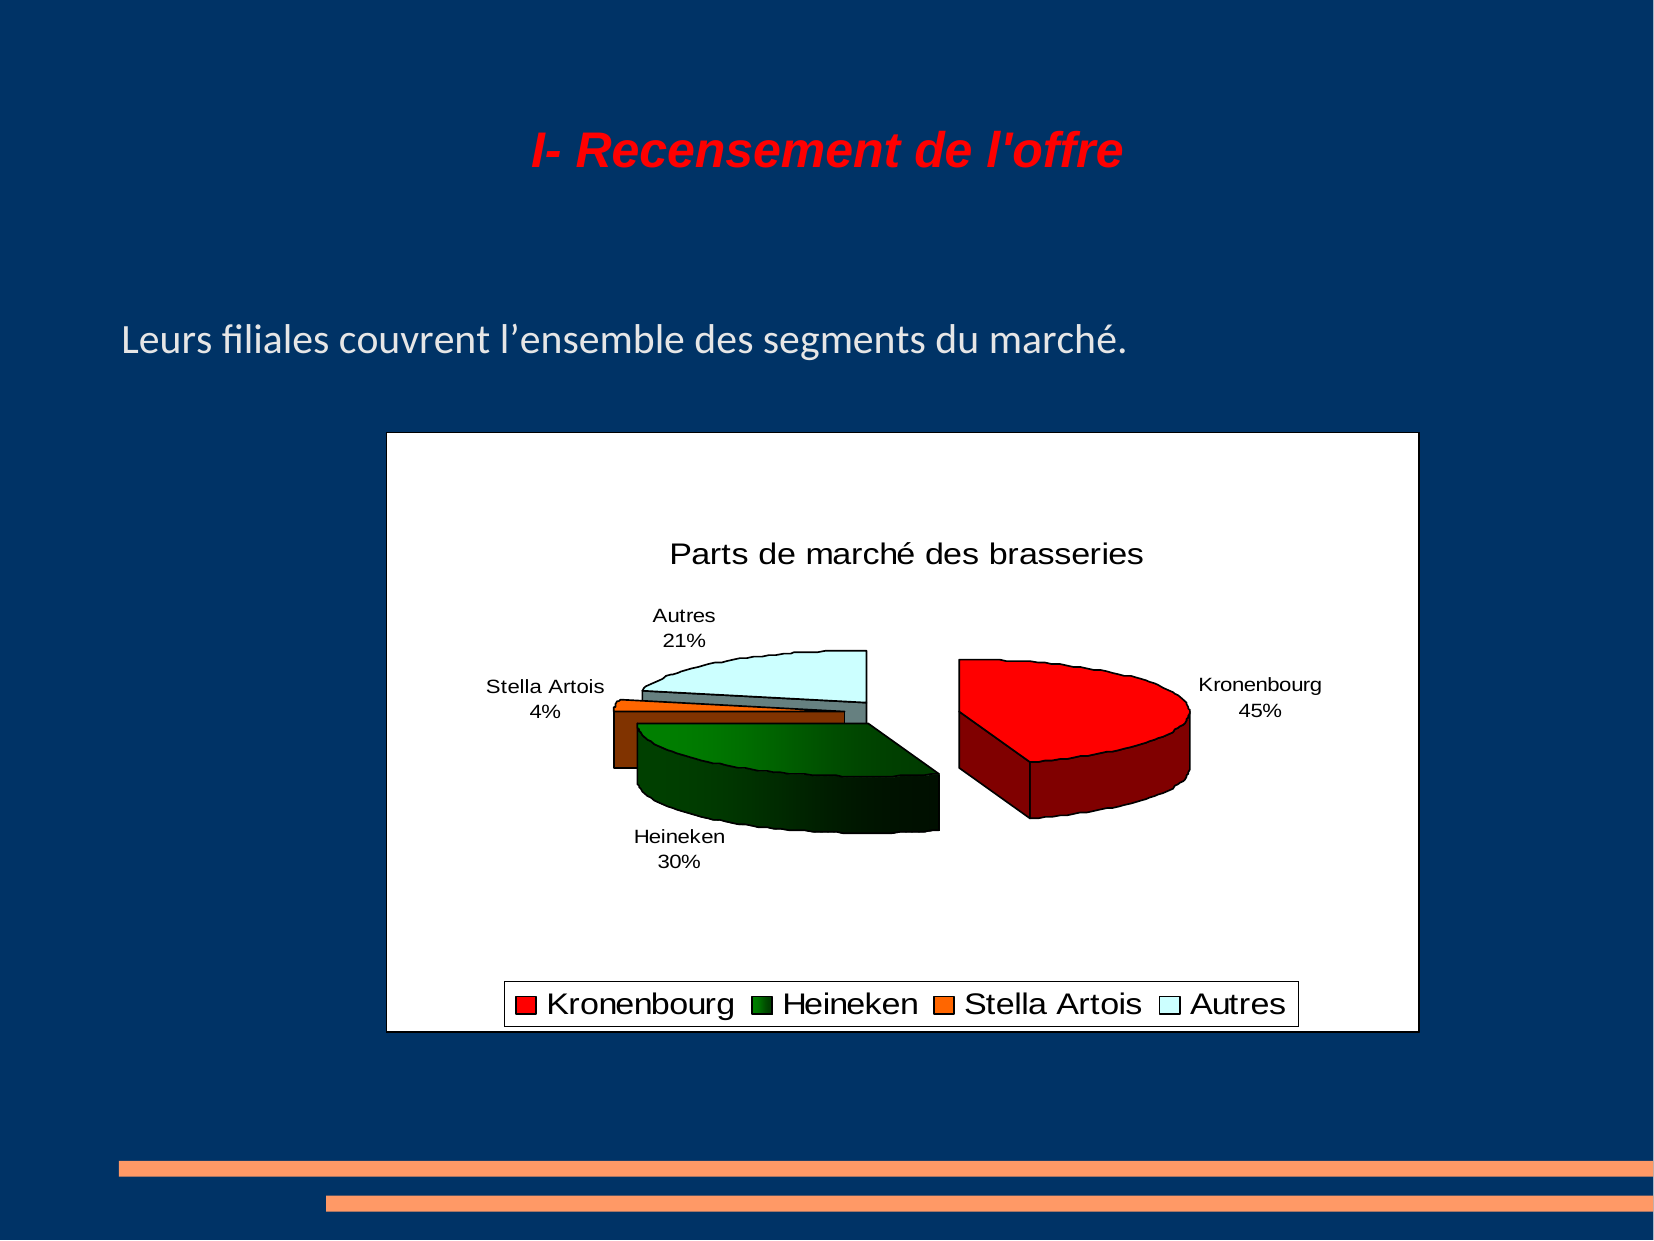

# I- Recensement de l'offre
Leurs filiales couvrent l’ensemble des segments du marché.